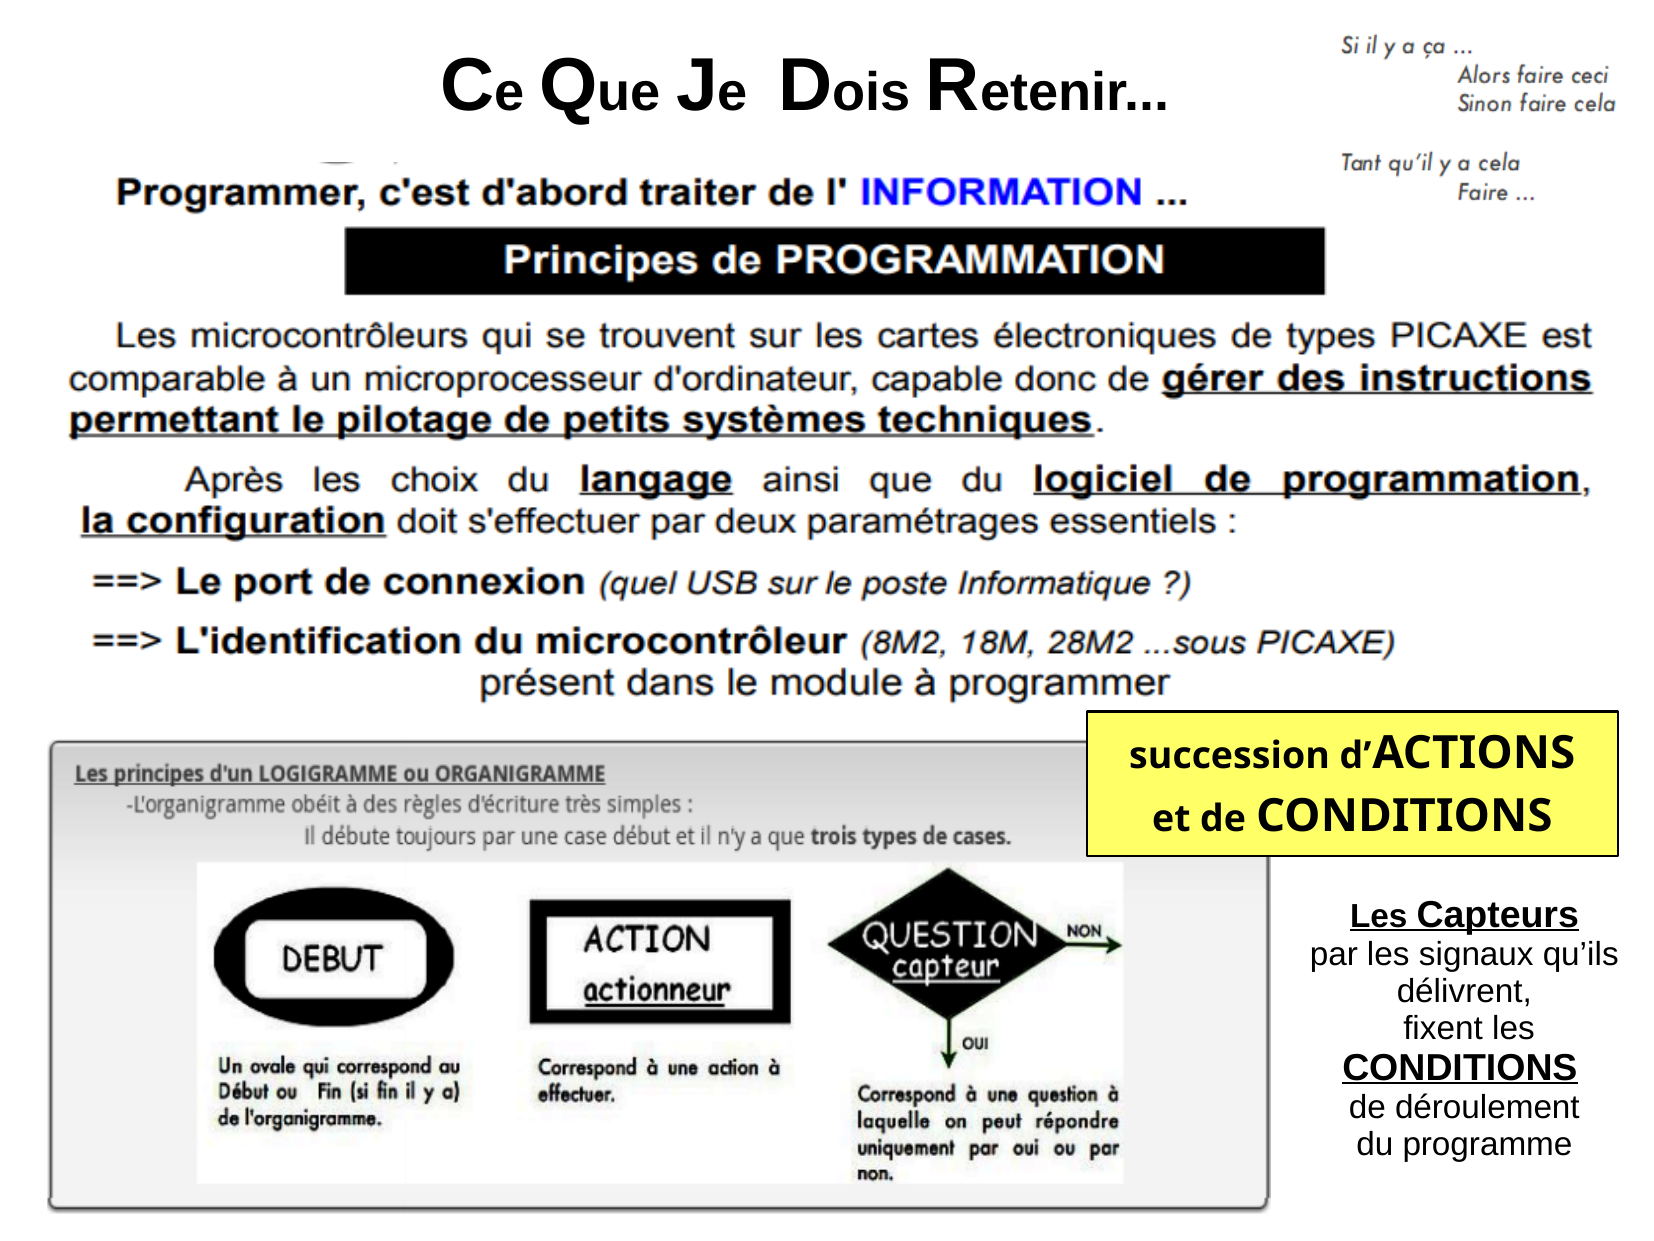

Ce Que Je Dois Retenir...
succession d’ACTIONS
et de CONDITIONS
Les Capteurs
par les signaux qu’ils délivrent,
 fixent les CONDITIONS
de déroulement
du programme